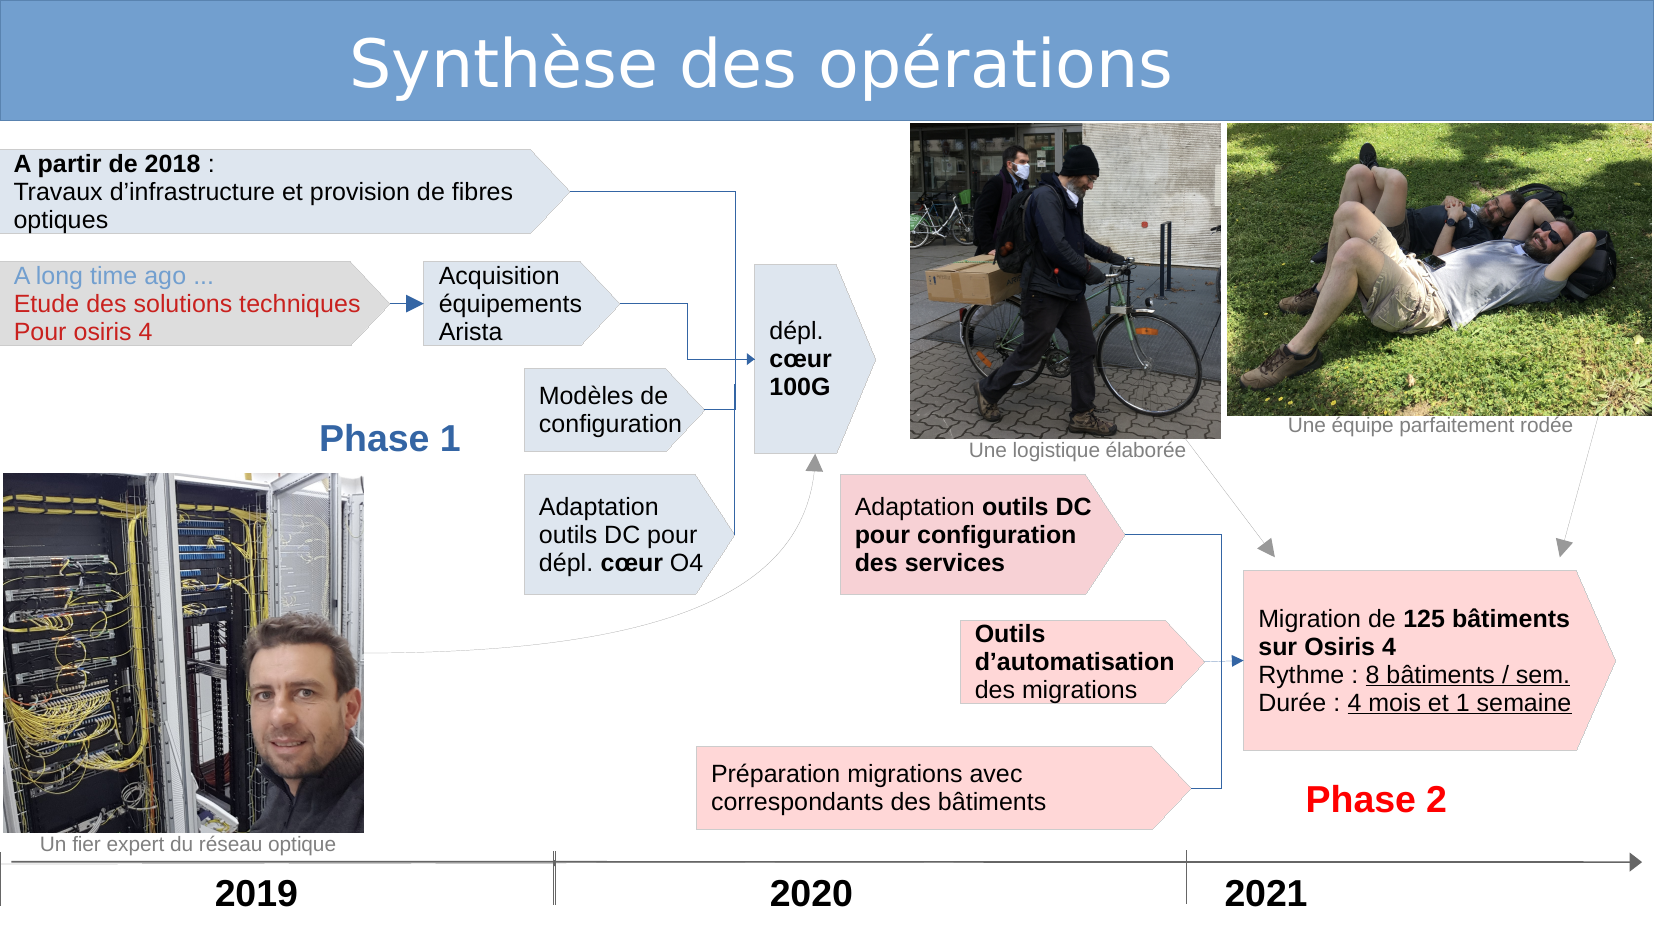

# Synthèse des opérations
A partir de 2018 :
Travaux d’infrastructure et provision de fibres optiques
A long time ago ...
Etude des solutions techniques
Pour osiris 4
Acquisition équipements Arista
dépl. cœur 100G
Modèles de configuration
Une équipe parfaitement rodée
Phase 1
Une logistique élaborée
Adaptation outils DC pour dépl. cœur O4
Adaptation outils DC pour configuration des services
Migration de 125 bâtiments sur Osiris 4
Rythme : 8 bâtiments / sem.
Durée : 4 mois et 1 semaine
Outils d’automatisation des migrations
Préparation migrations avec correspondants des bâtiments
Phase 2
Un fier expert du réseau optique
2021
2020
2019